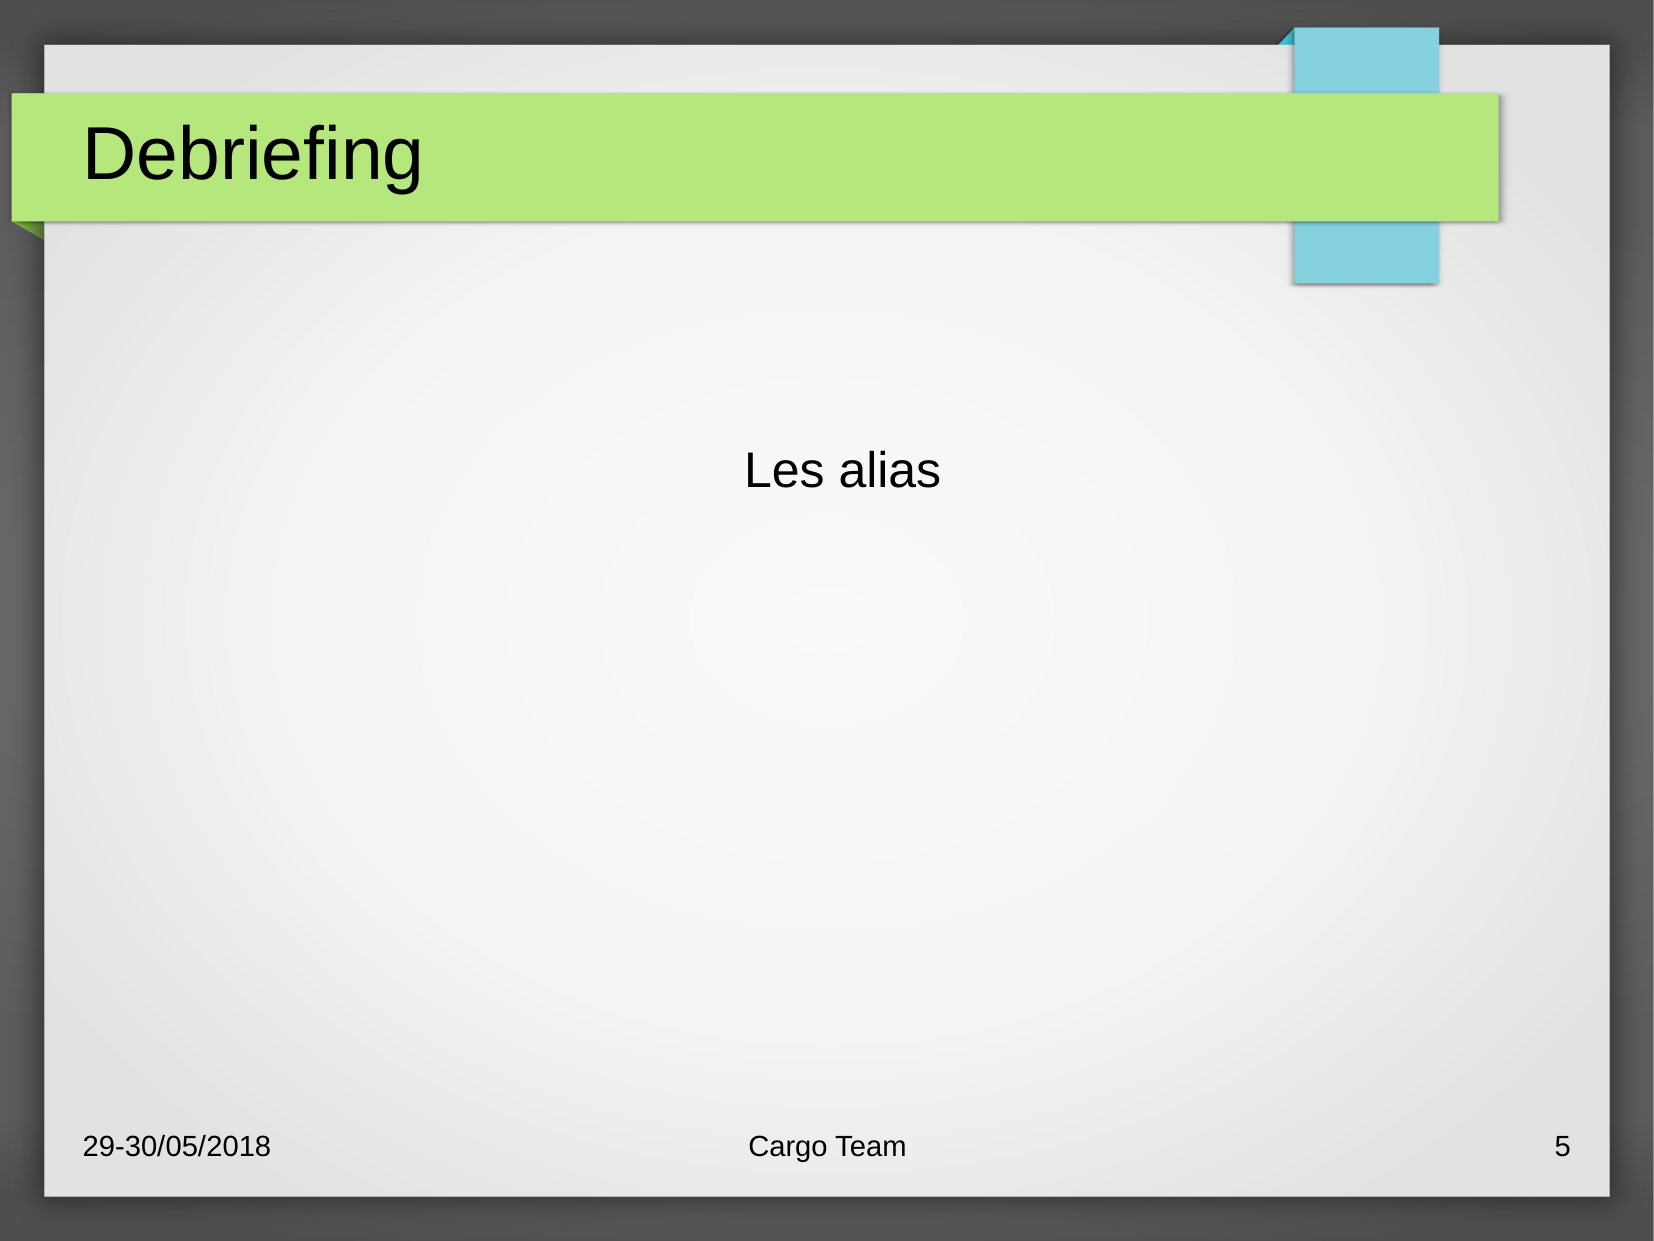

# Debriefing
Les alias
29-30/05/2018
Cargo Team
5